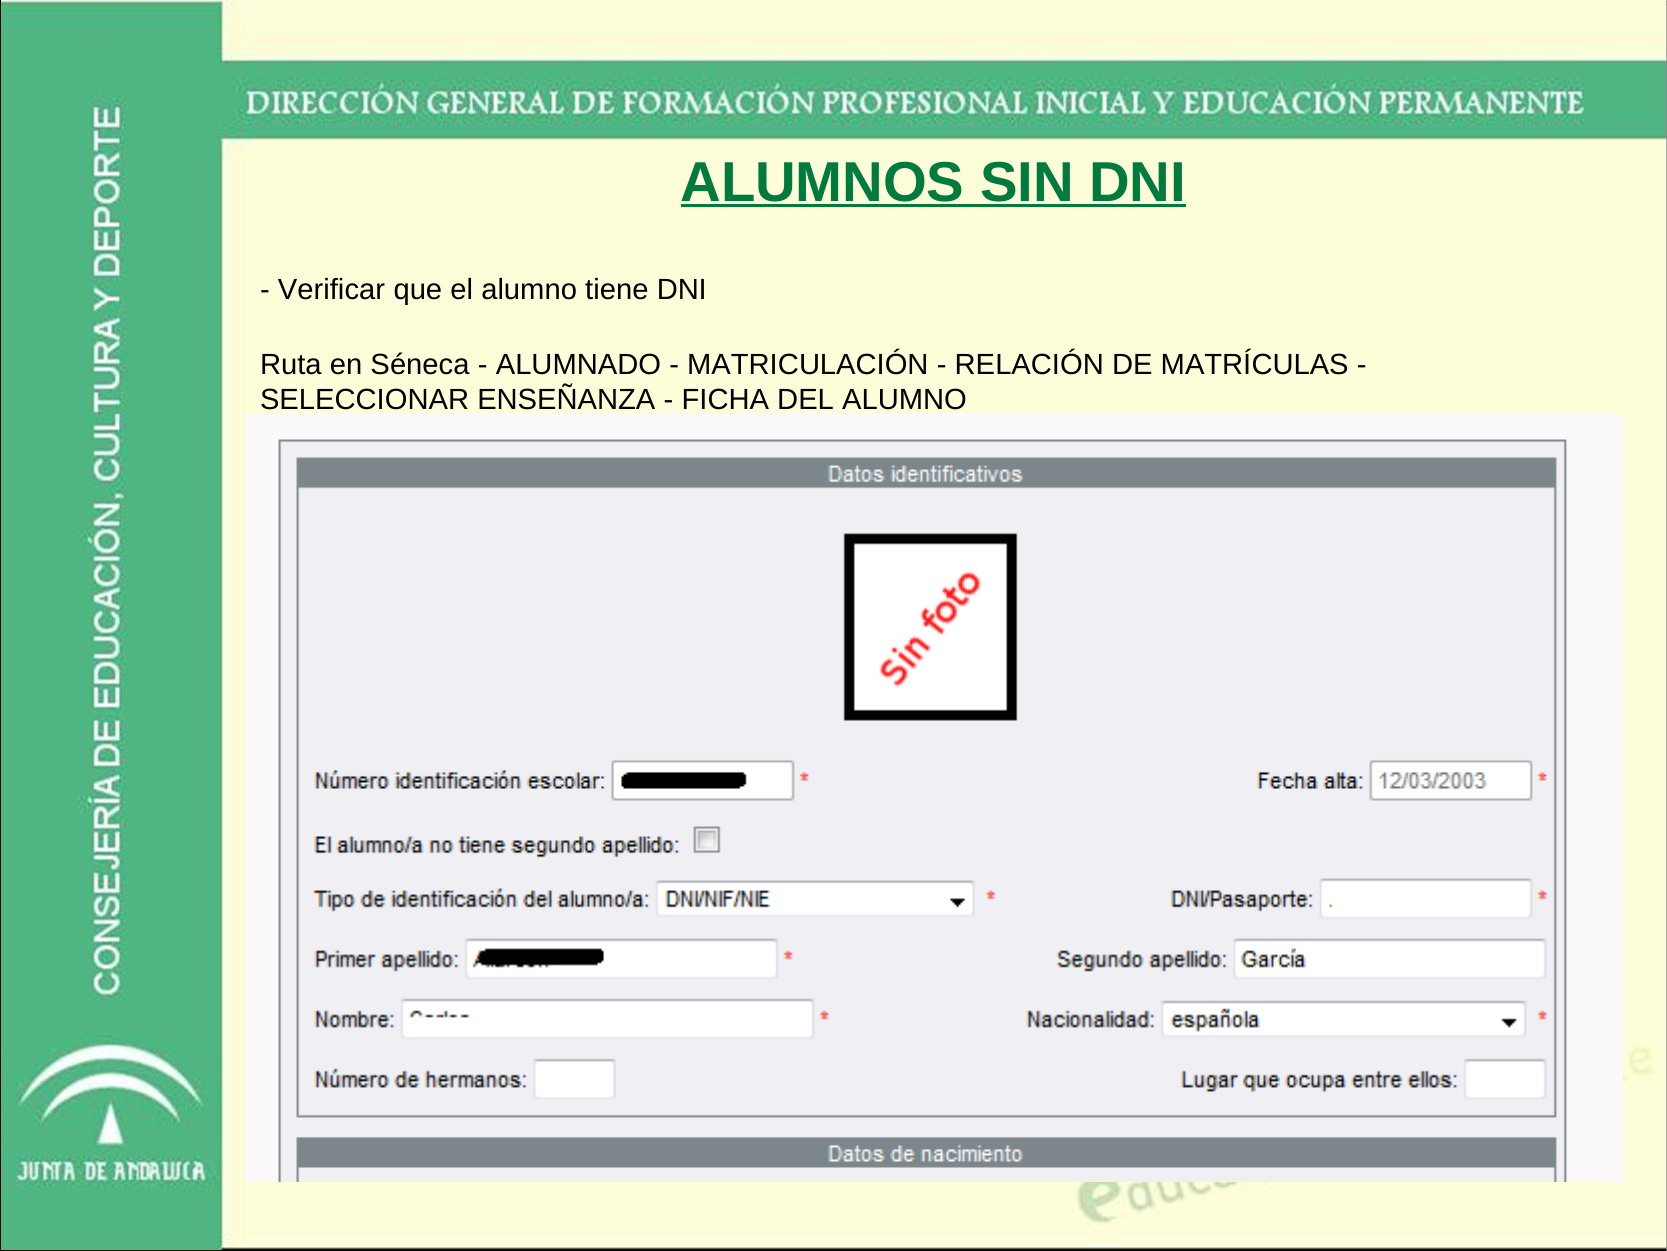

ALUMNOS SIN DNI
- Verificar que el alumno tiene DNI
Ruta en Séneca - ALUMNADO - MATRICULACIÓN - RELACIÓN DE MATRÍCULAS - SELECCIONAR ENSEÑANZA - FICHA DEL ALUMNO